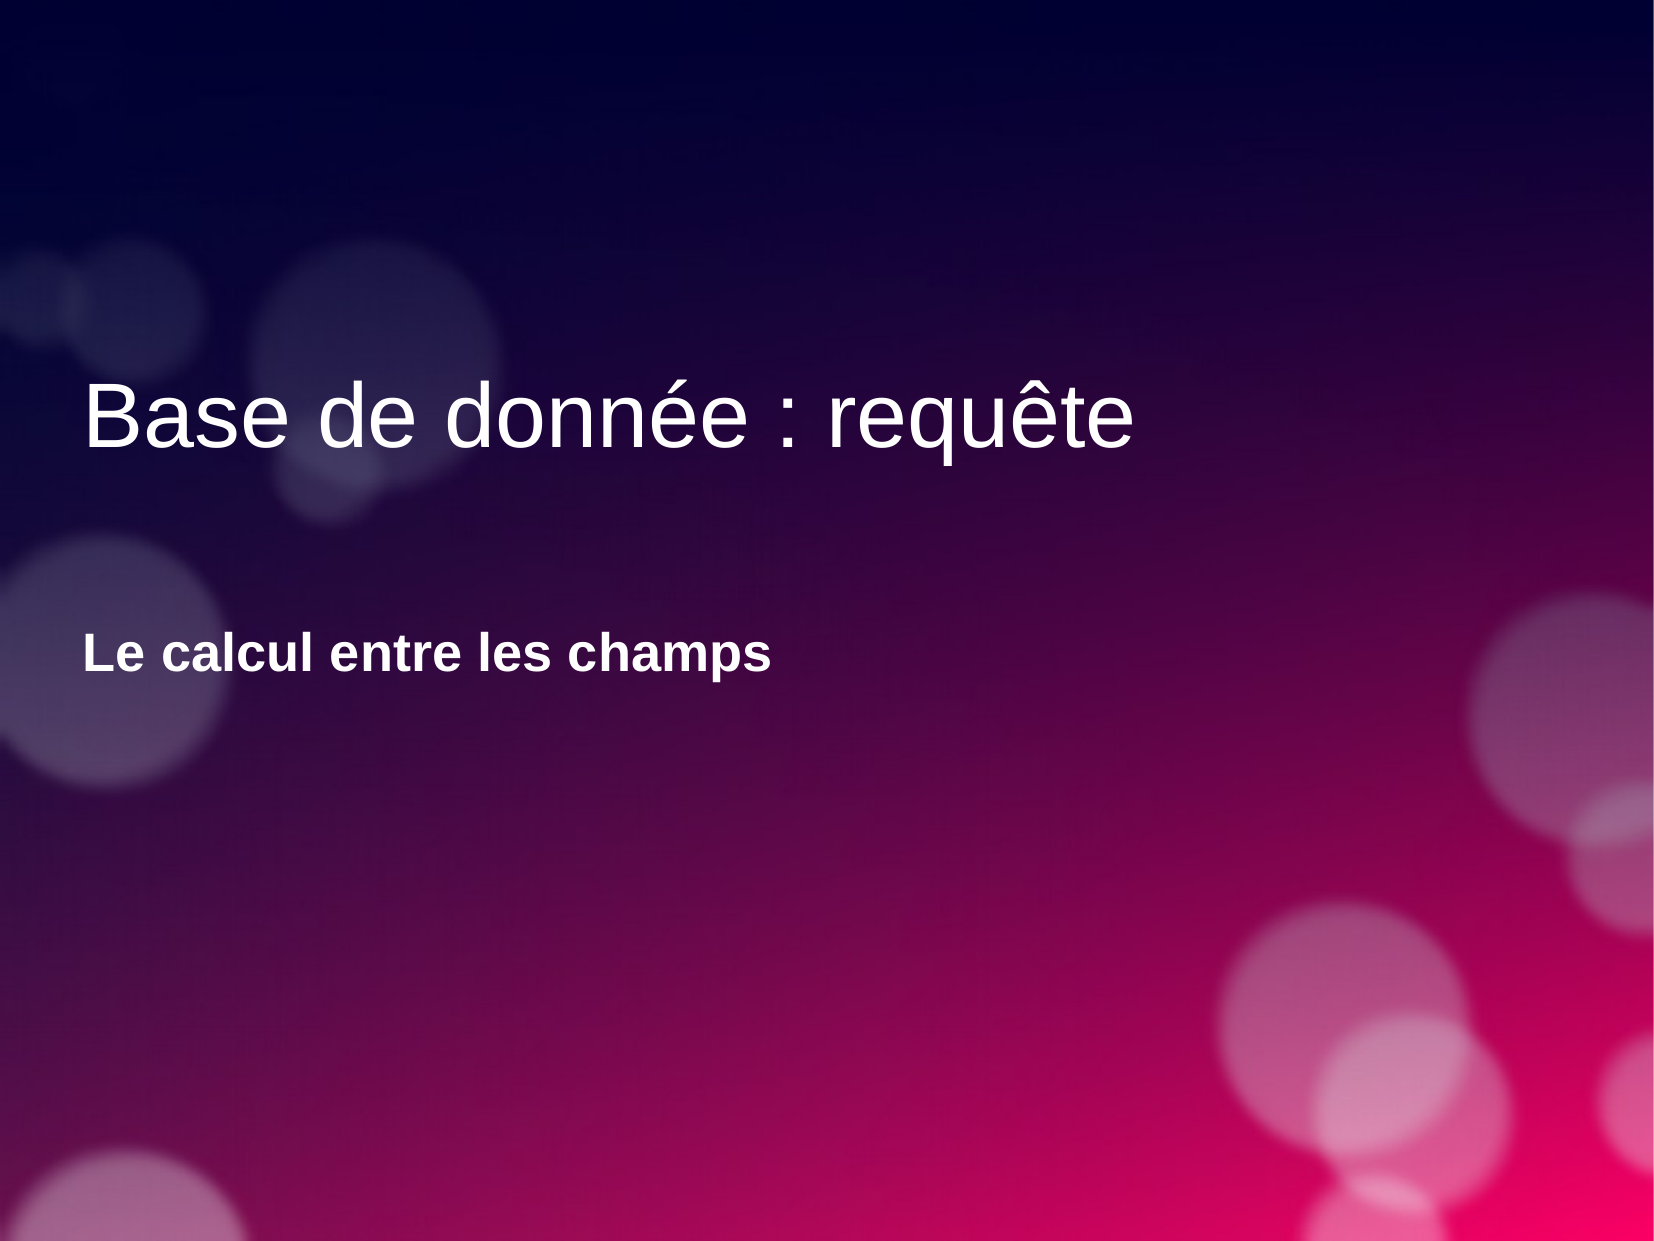

# Base de donnée : requête
Le calcul entre les champs